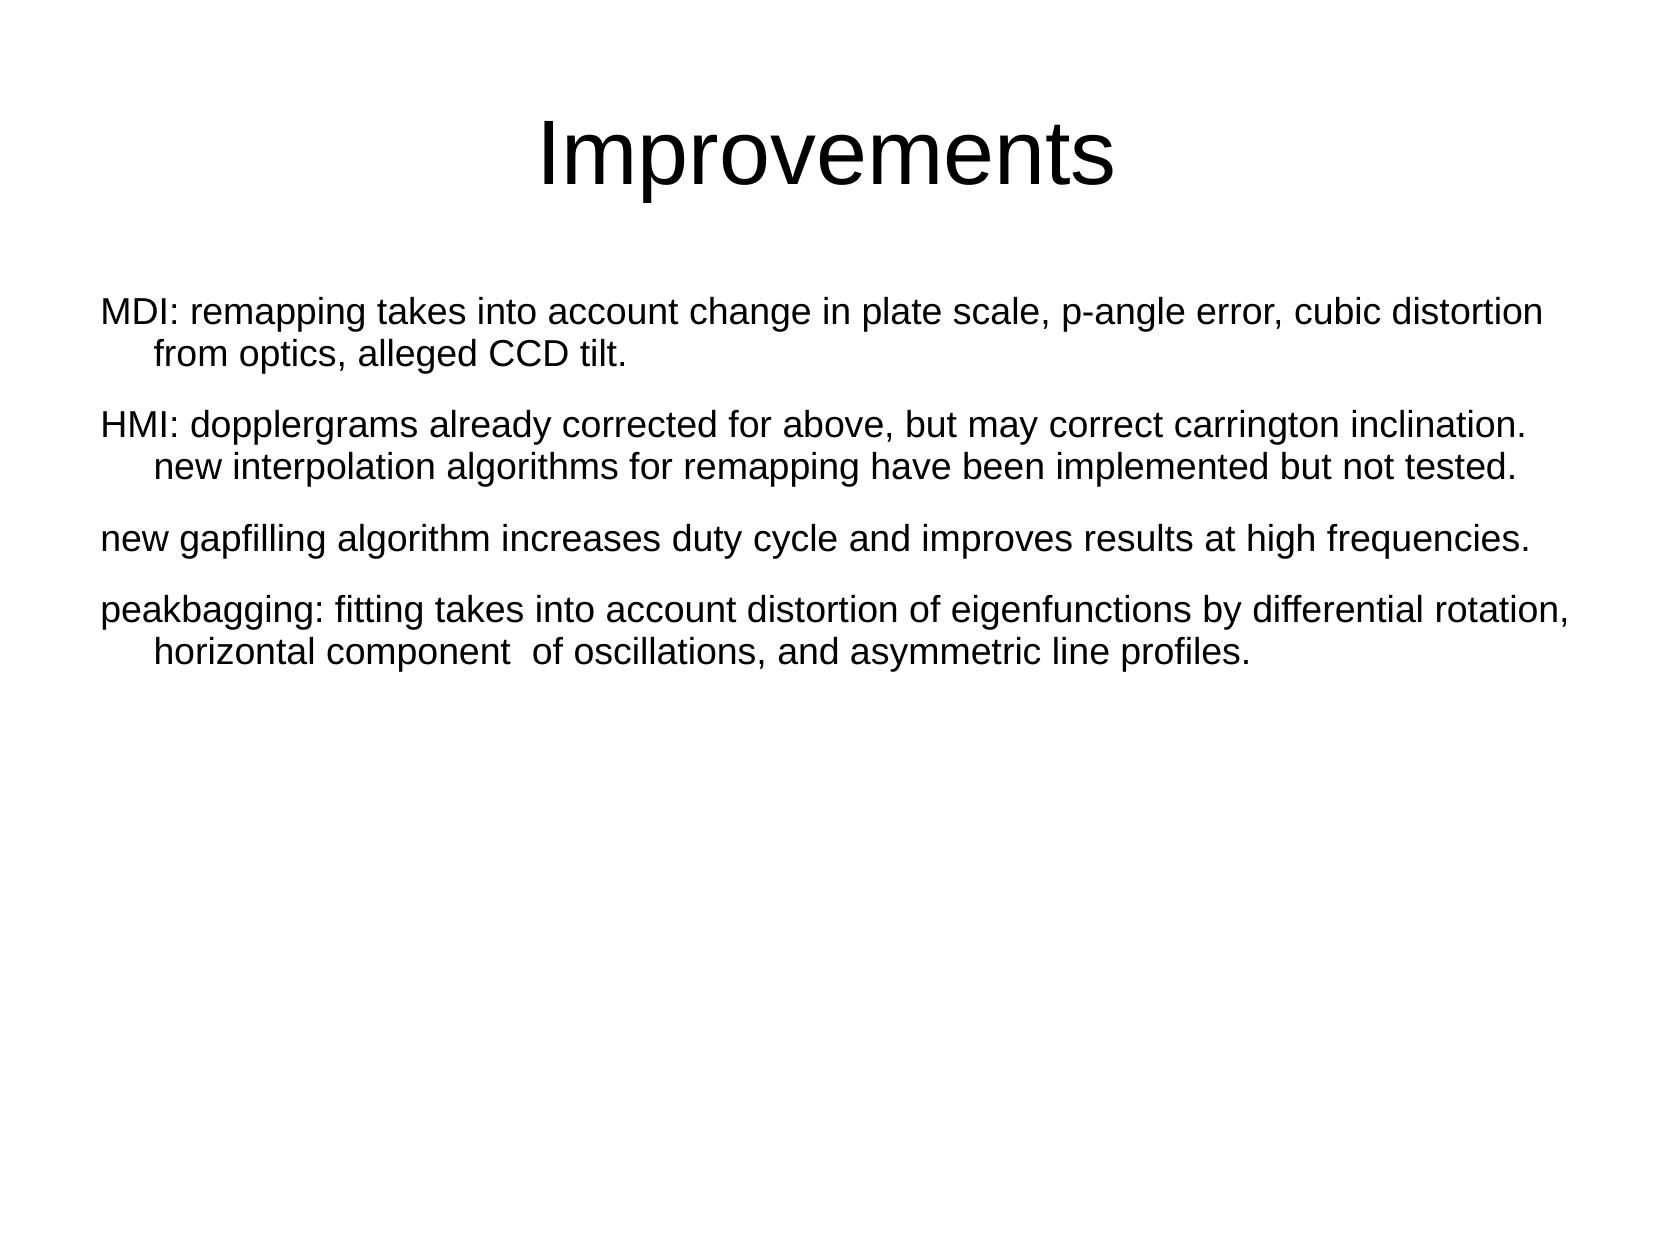

# Improvements
MDI: remapping takes into account change in plate scale, p-angle error, cubic distortion from optics, alleged CCD tilt.
HMI: dopplergrams already corrected for above, but may correct carrington inclination. new interpolation algorithms for remapping have been implemented but not tested.
new gapfilling algorithm increases duty cycle and improves results at high frequencies.
peakbagging: fitting takes into account distortion of eigenfunctions by differential rotation, horizontal component of oscillations, and asymmetric line profiles.